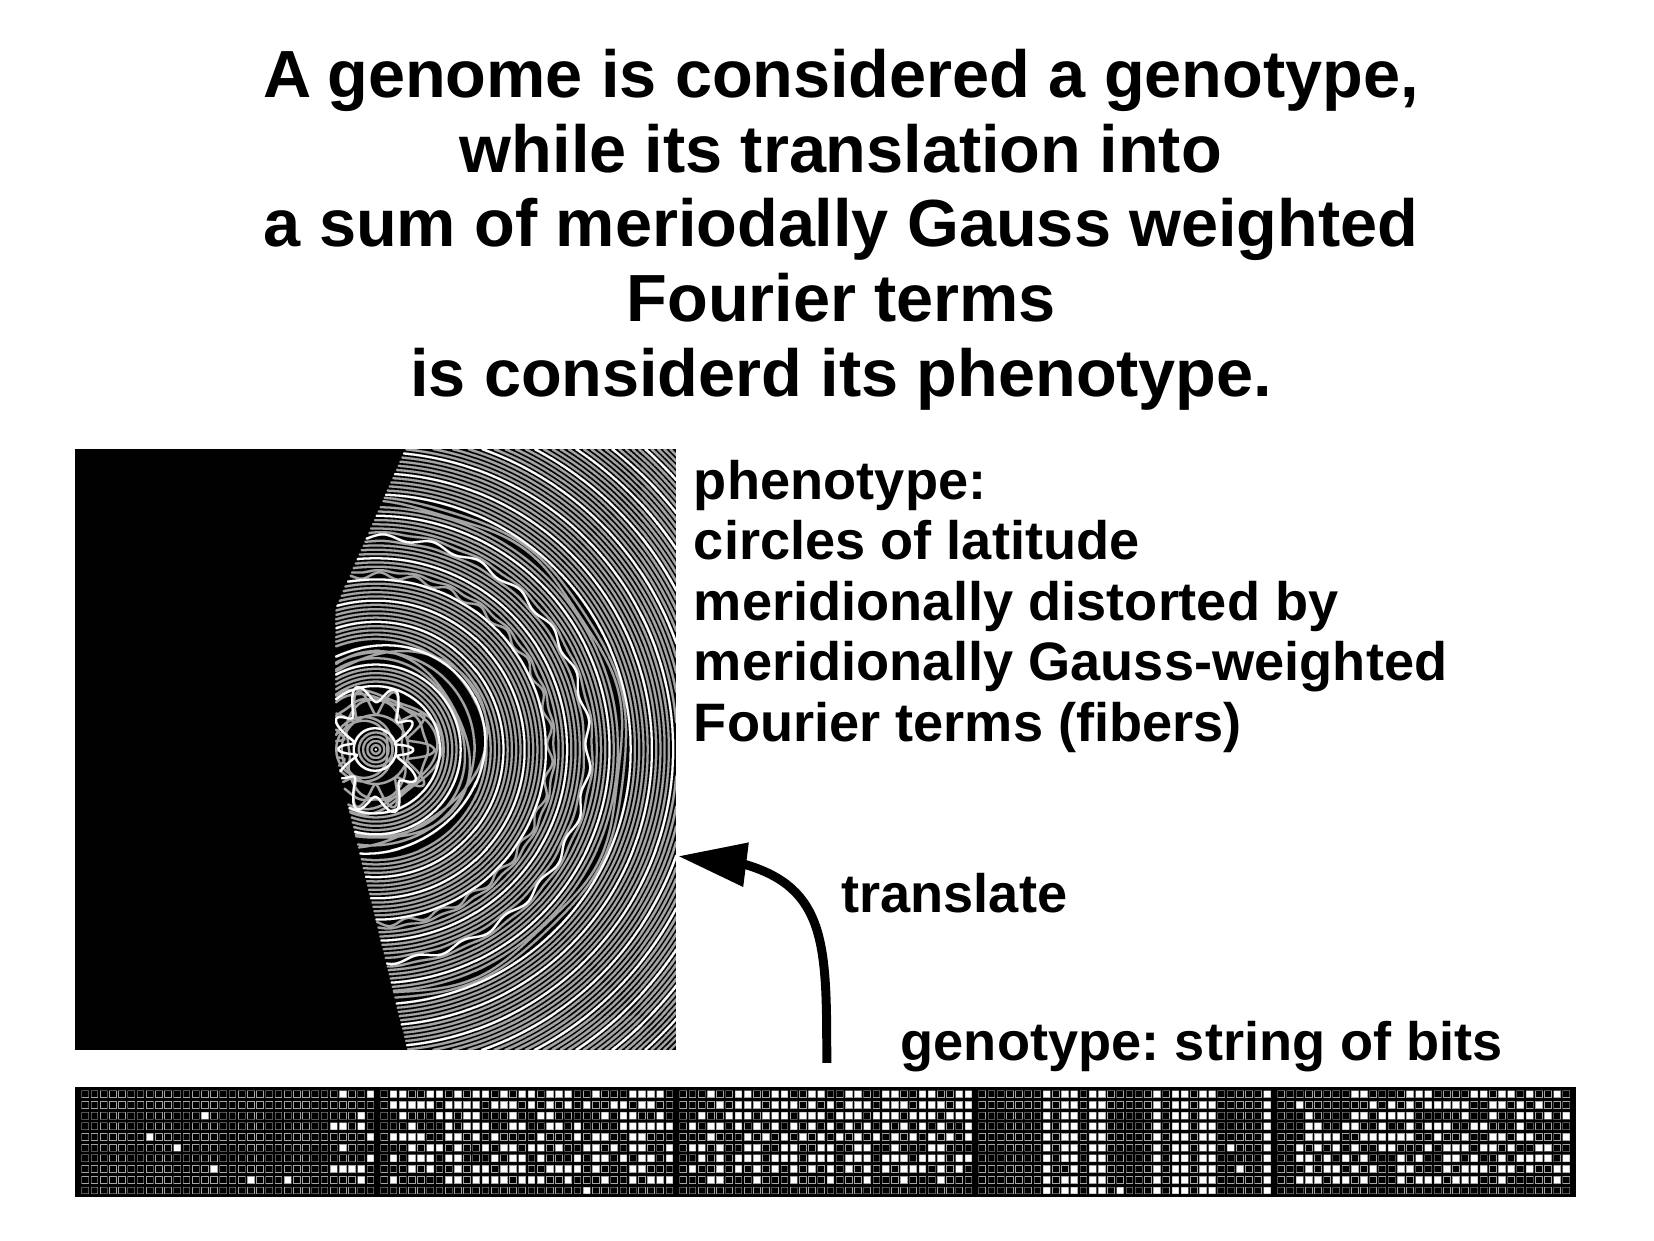

A genome is considered a genotype,
while its translation into
a sum of meriodally Gauss weighted
Fourier terms
is considerd its phenotype.
phenotype:
circles of latitude
meridionally distorted by
meridionally Gauss-weighted
Fourier terms (fibers)
translate
genotype: string of bits